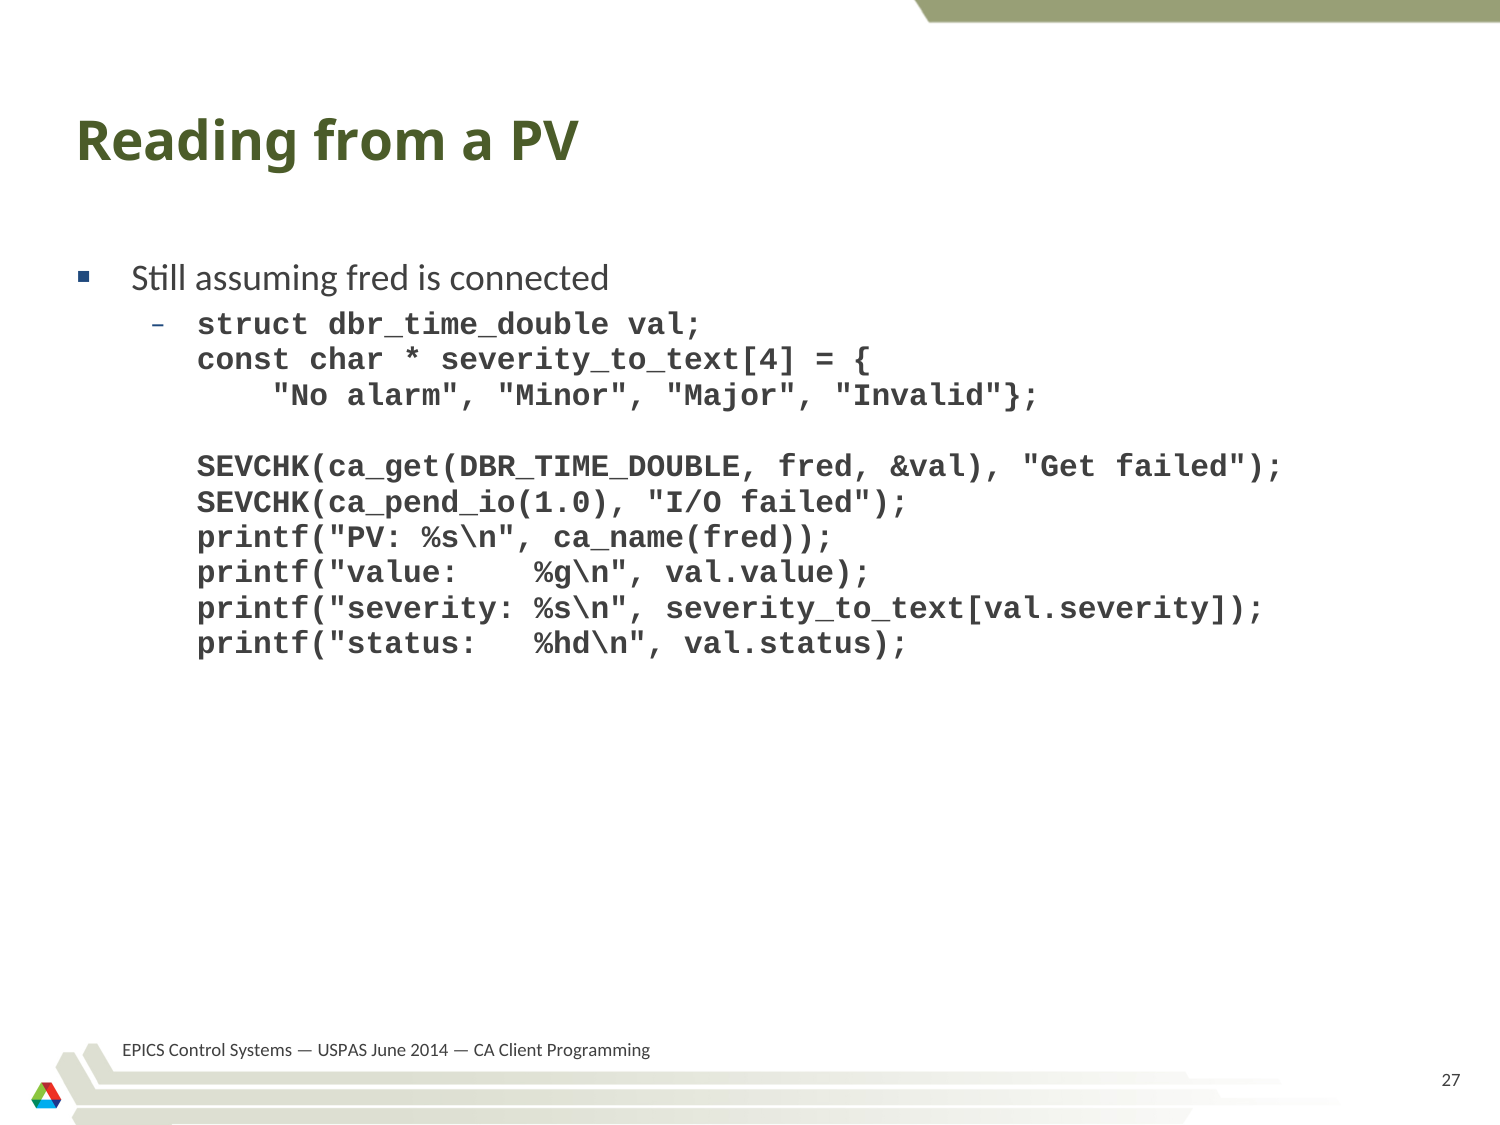

# Reading from a PV
Still assuming fred is connected
struct dbr_time_double val;
const char * severity_to_text[4] = {
 "No alarm", "Minor", "Major", "Invalid"};
SEVCHK(ca_get(DBR_TIME_DOUBLE, fred, &val), "Get failed");
SEVCHK(ca_pend_io(1.0), "I/O failed");
printf("PV: %s\n", ca_name(fred));
printf("value: %g\n", val.value);
printf("severity: %s\n", severity_to_text[val.severity]);
printf("status: %hd\n", val.status);
EPICS Control Systems — USPAS June 2014 — CA Client Programming
27